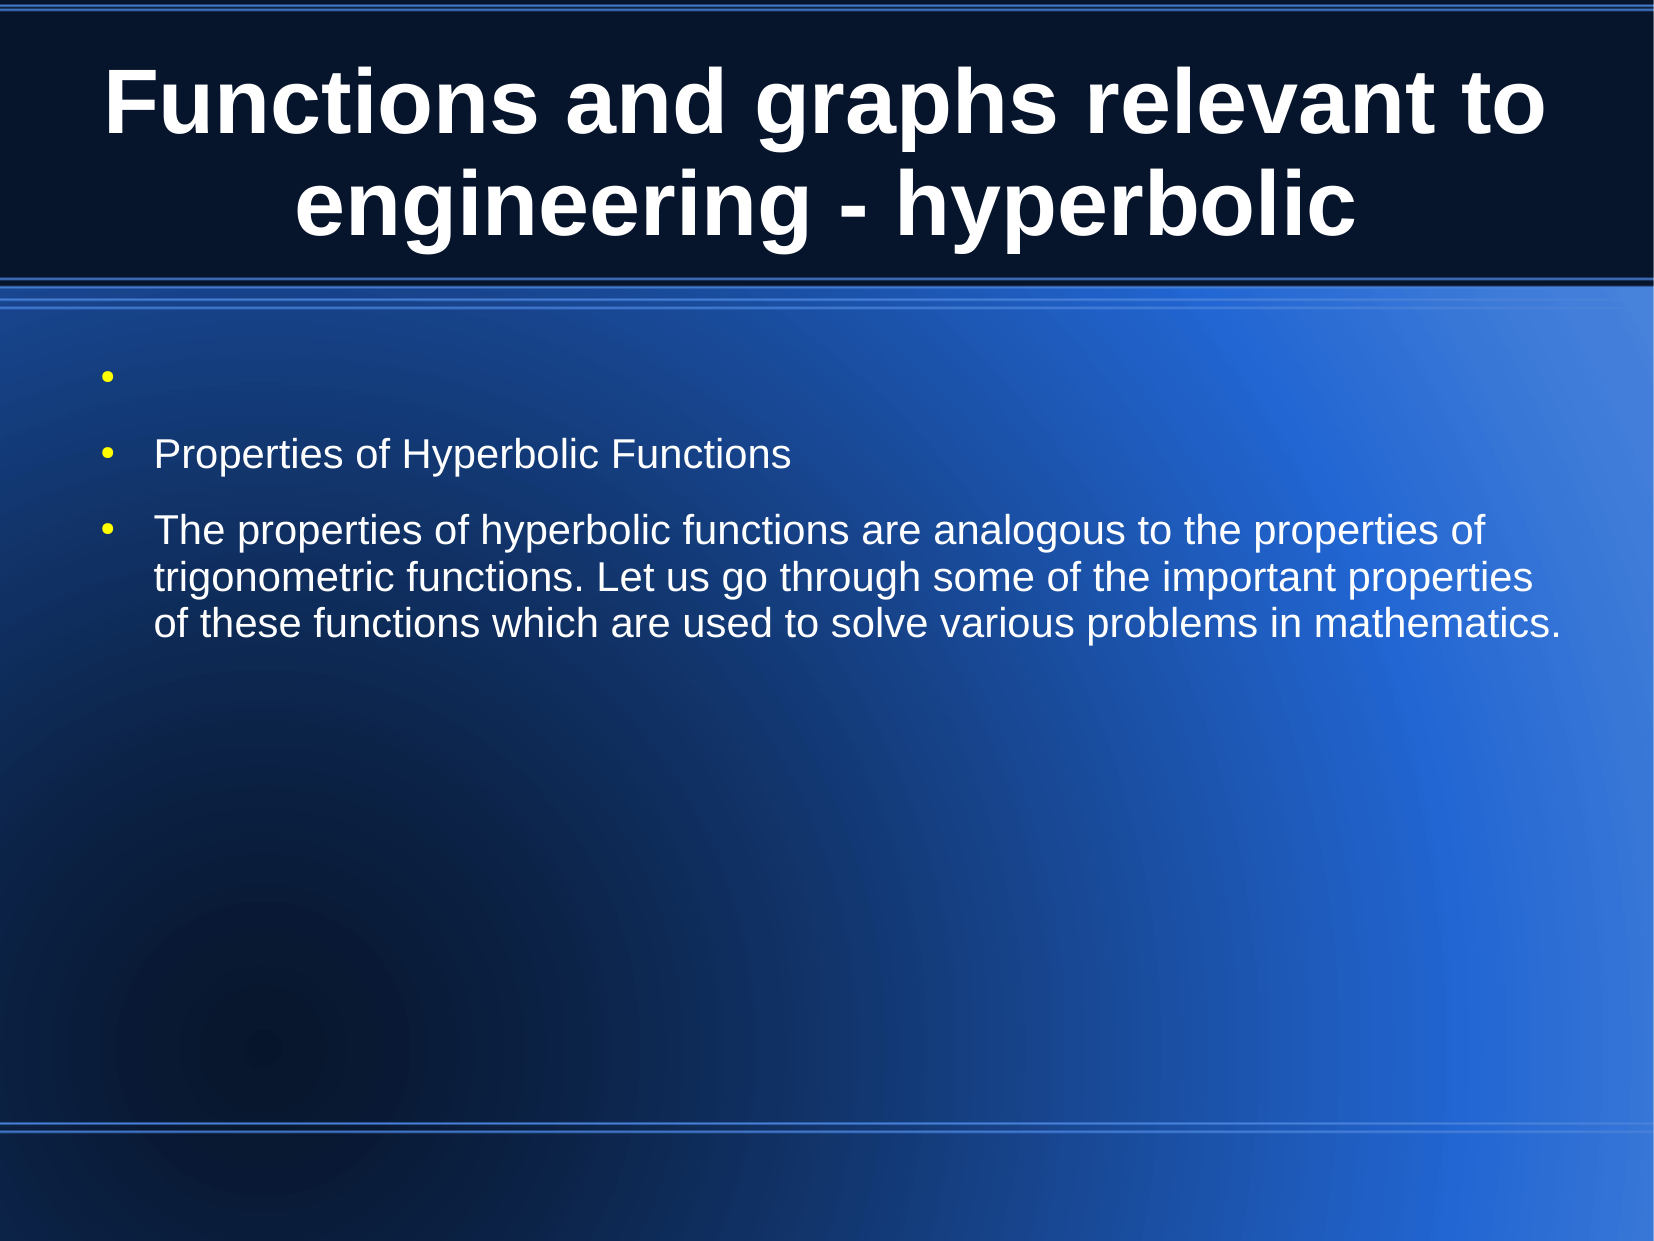

# Functions and graphs relevant to engineering - hyperbolic
Properties of Hyperbolic Functions
The properties of hyperbolic functions are analogous to the properties of trigonometric functions. Let us go through some of the important properties of these functions which are used to solve various problems in mathematics.